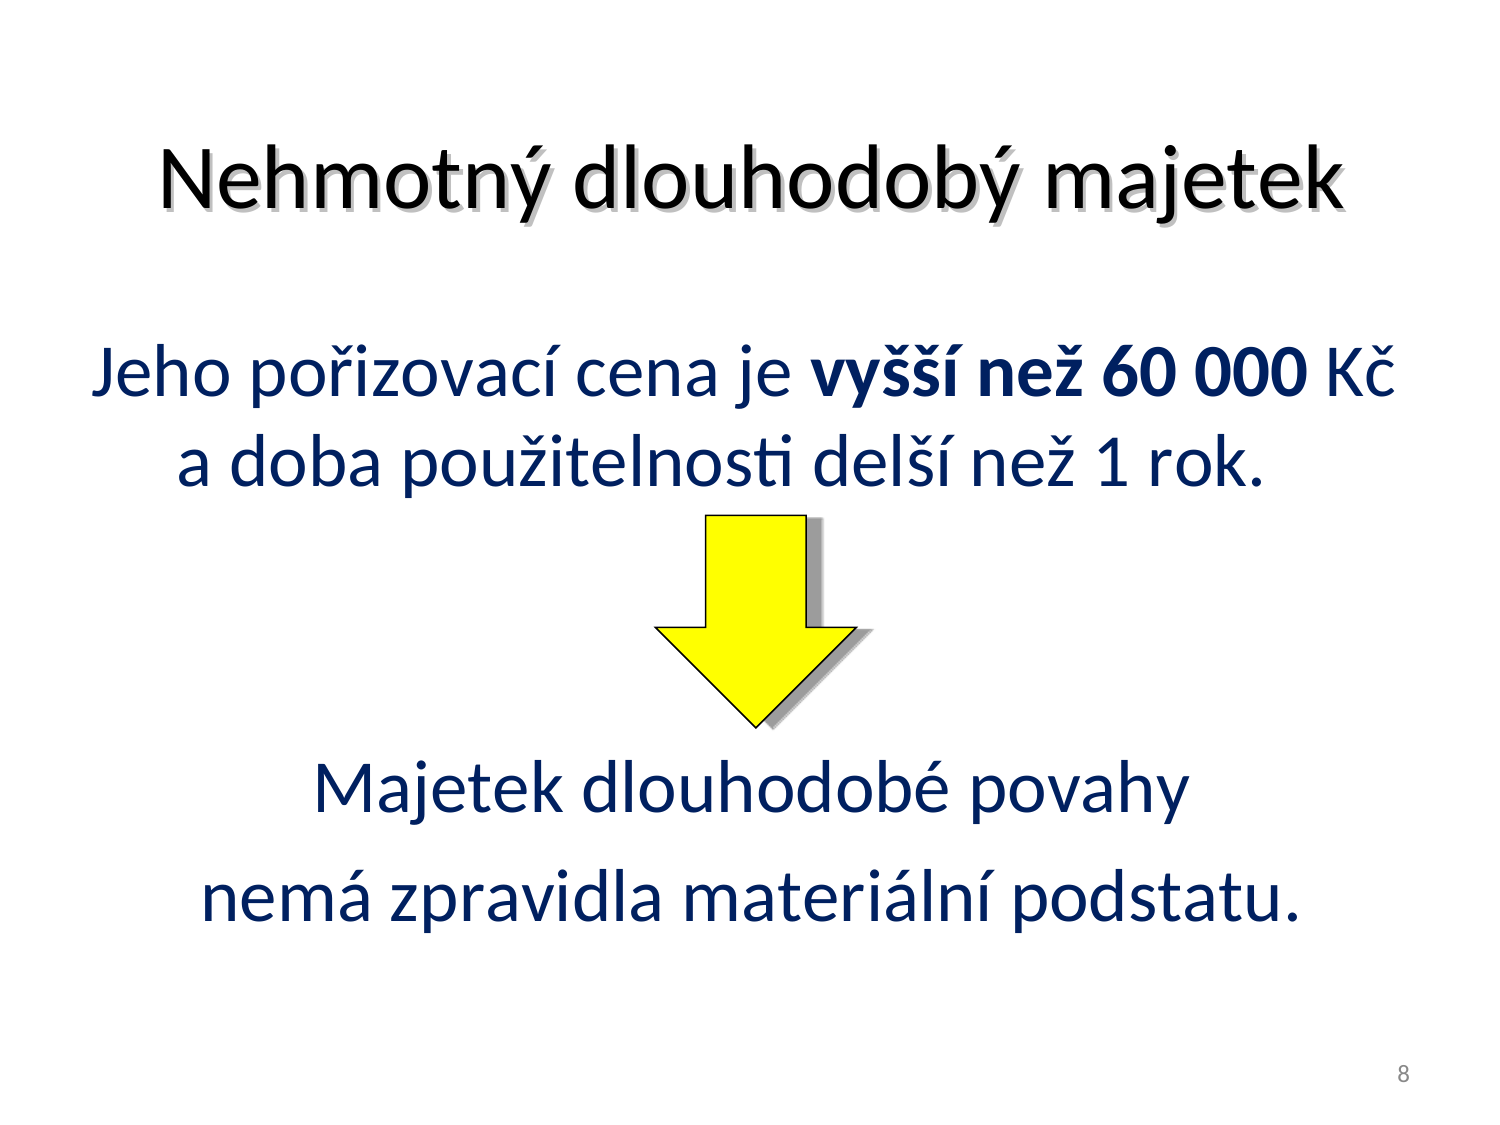

# Nehmotný dlouhodobý majetek
Jeho pořizovací cena je vyšší než 60 000 Kč a doba použitelnosti delší než 1 rok.
Majetek dlouhodobé povahy
nemá zpravidla materiální podstatu.